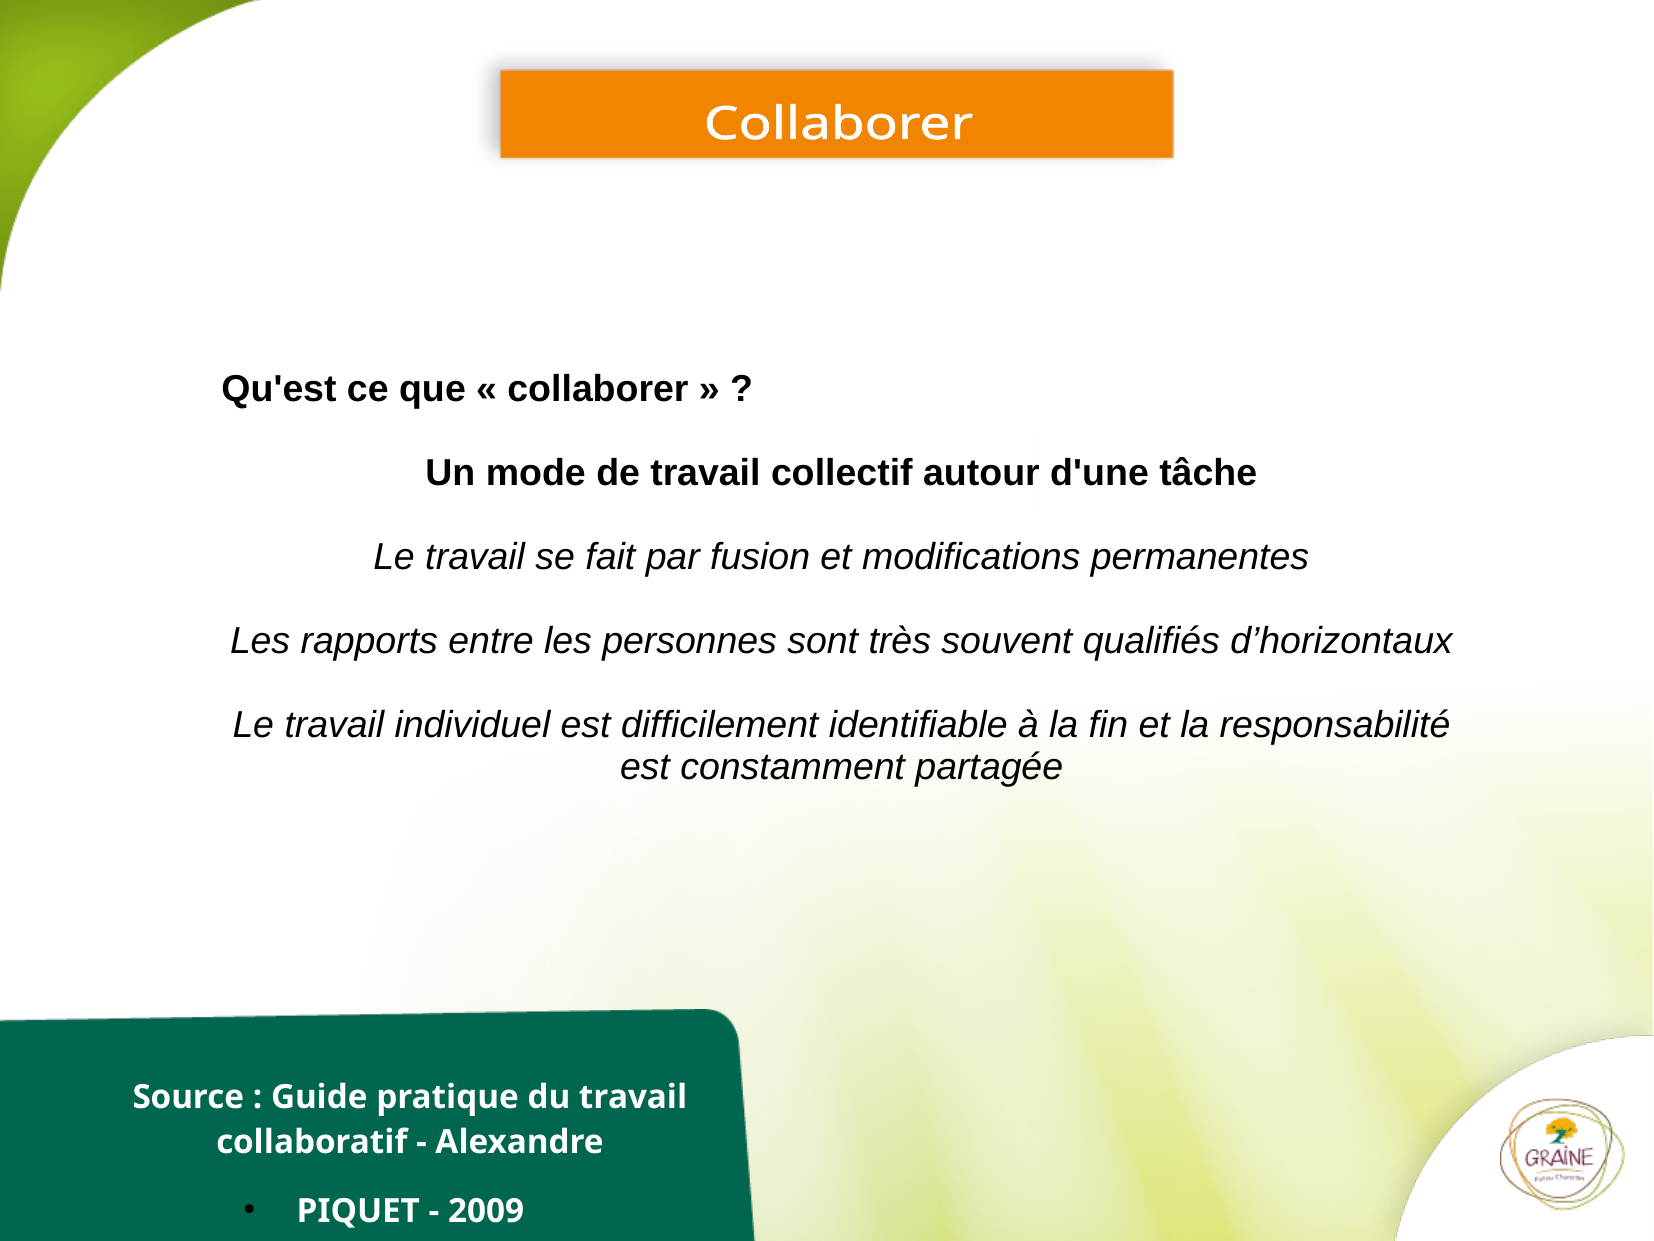

Collaborer
Qu'est ce que « collaborer » ?
Un mode de travail collectif autour d'une tâche
Le travail se fait par fusion et modifications permanentes
Les rapports entre les personnes sont très souvent qualifiés d’horizontaux
Le travail individuel est difficilement identifiable à la fin et la responsabilité est constamment partagée
# Source : Guide pratique du travail collaboratif - Alexandre
PIQUET - 2009